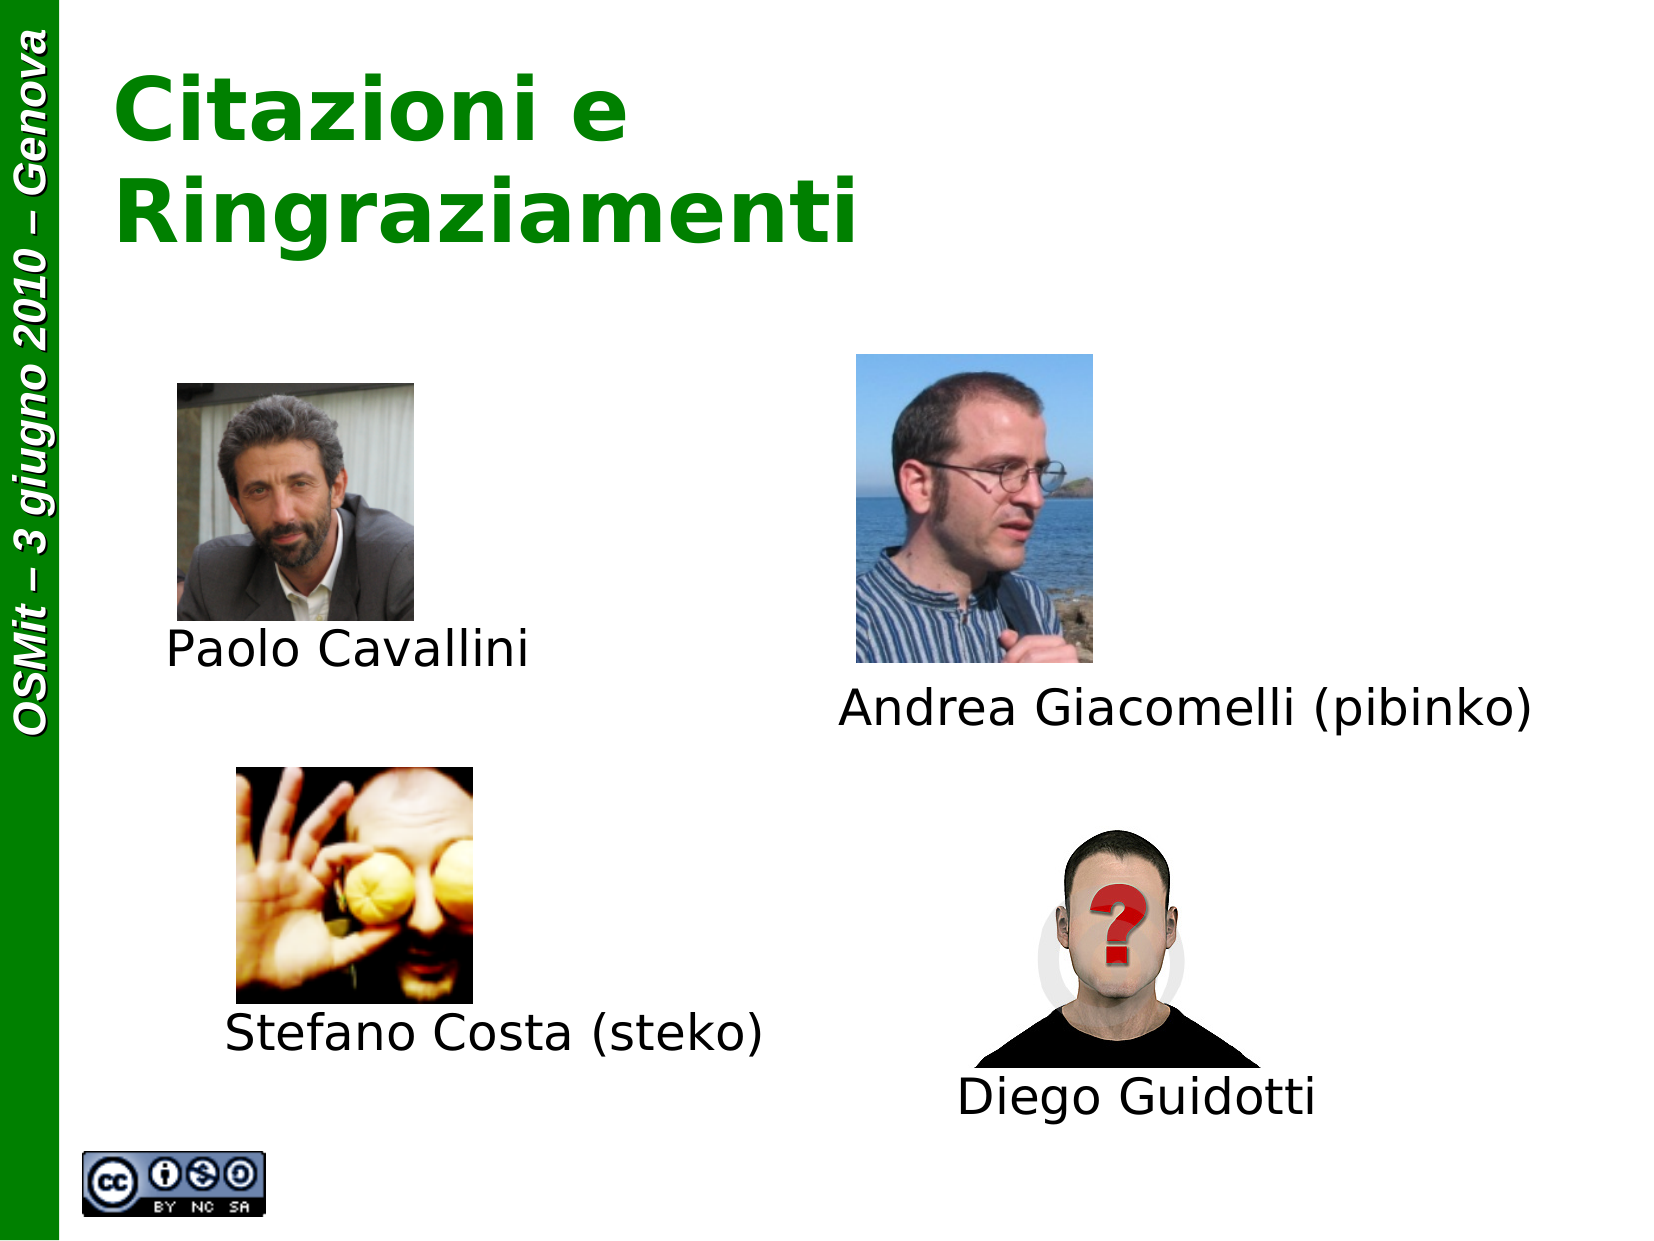

# Citazioni e Ringraziamenti
Andrea Giacomelli (pibinko)
Paolo Cavallini
Stefano Costa (steko)
Diego Guidotti